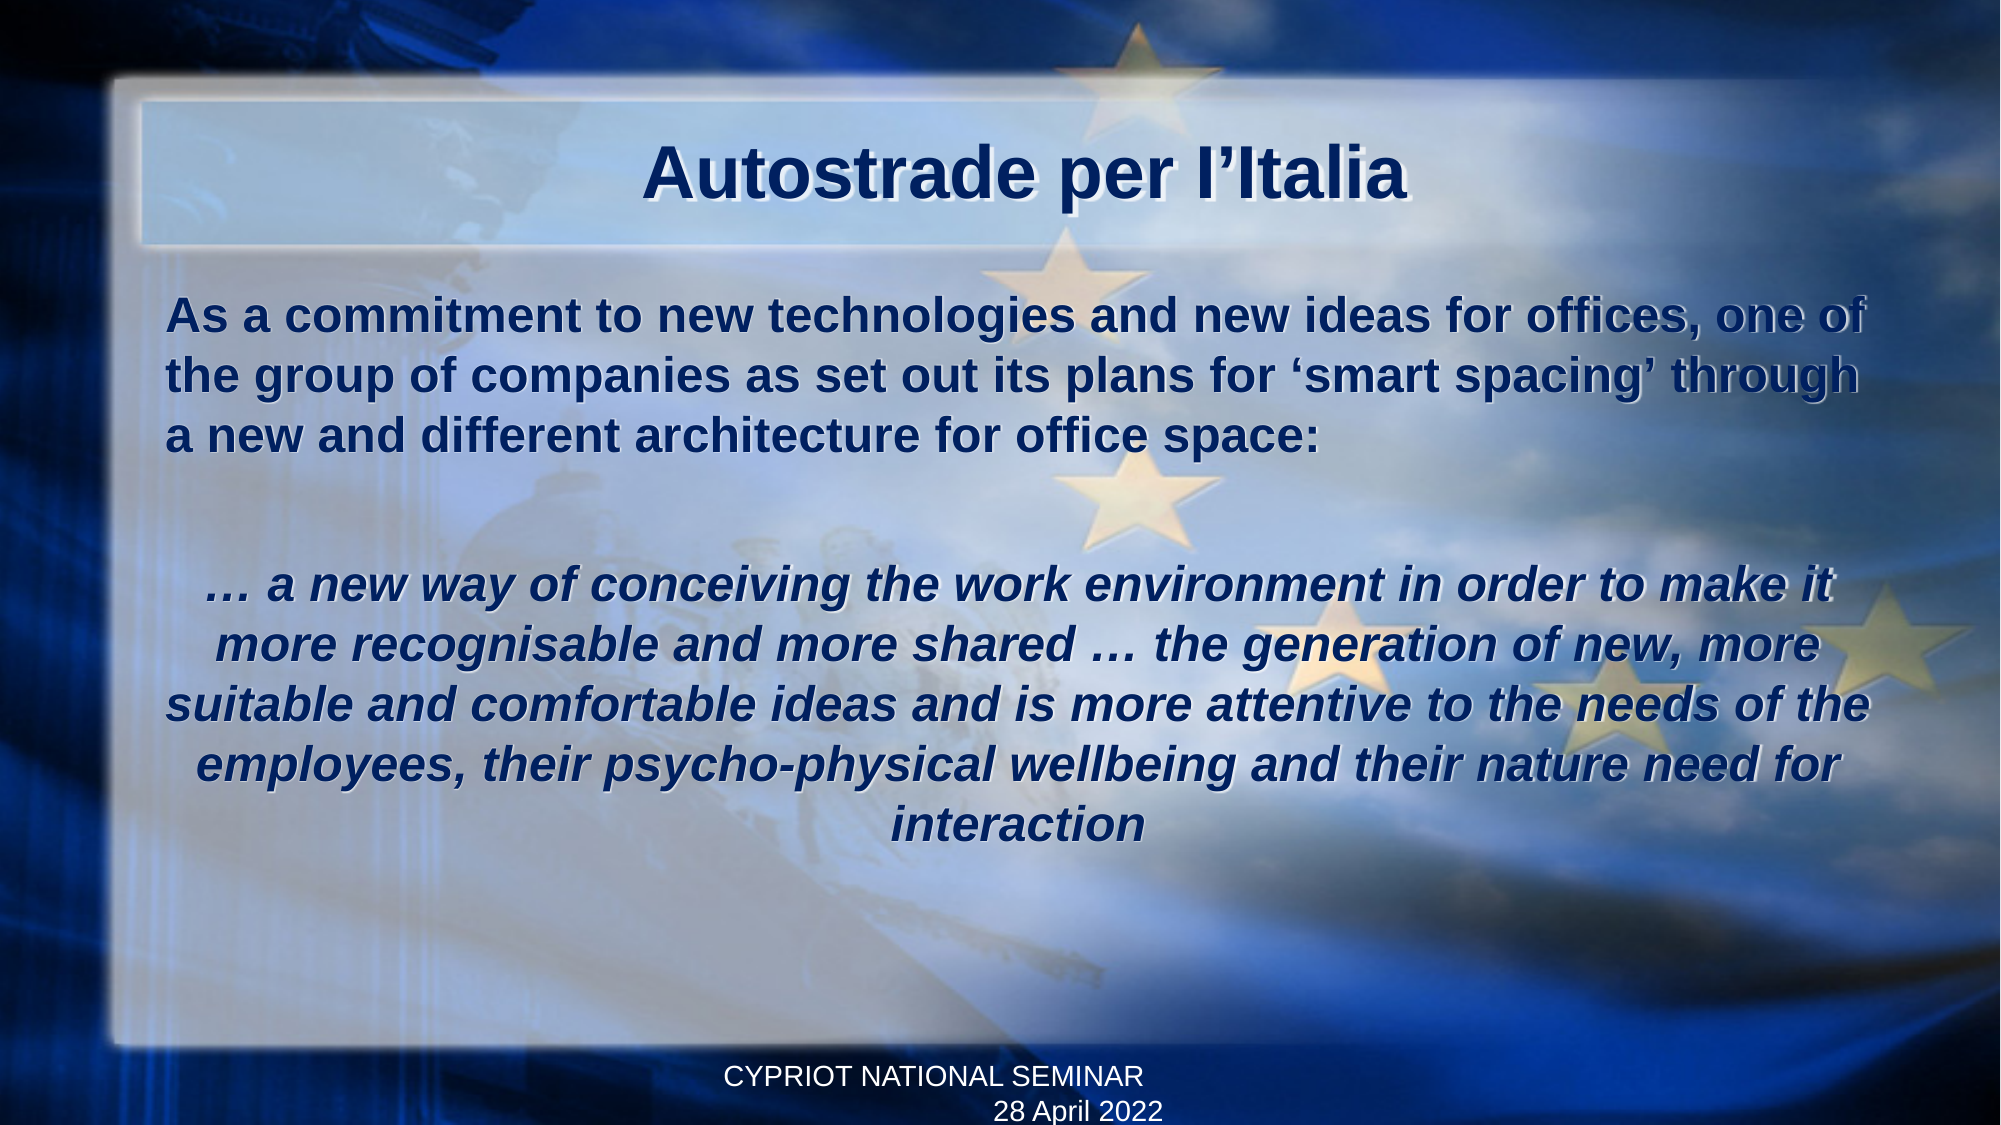

# Autostrade per I’Italia
As a commitment to new technologies and new ideas for offices, one of the group of companies as set out its plans for ‘smart spacing’ through a new and different architecture for office space:
… a new way of conceiving the work environment in order to make it more recognisable and more shared … the generation of new, more suitable and comfortable ideas and is more attentive to the needs of the employees, their psycho-physical wellbeing and their nature need for interaction
CYPRIOT NATIONAL SEMINAR 28 April 2022